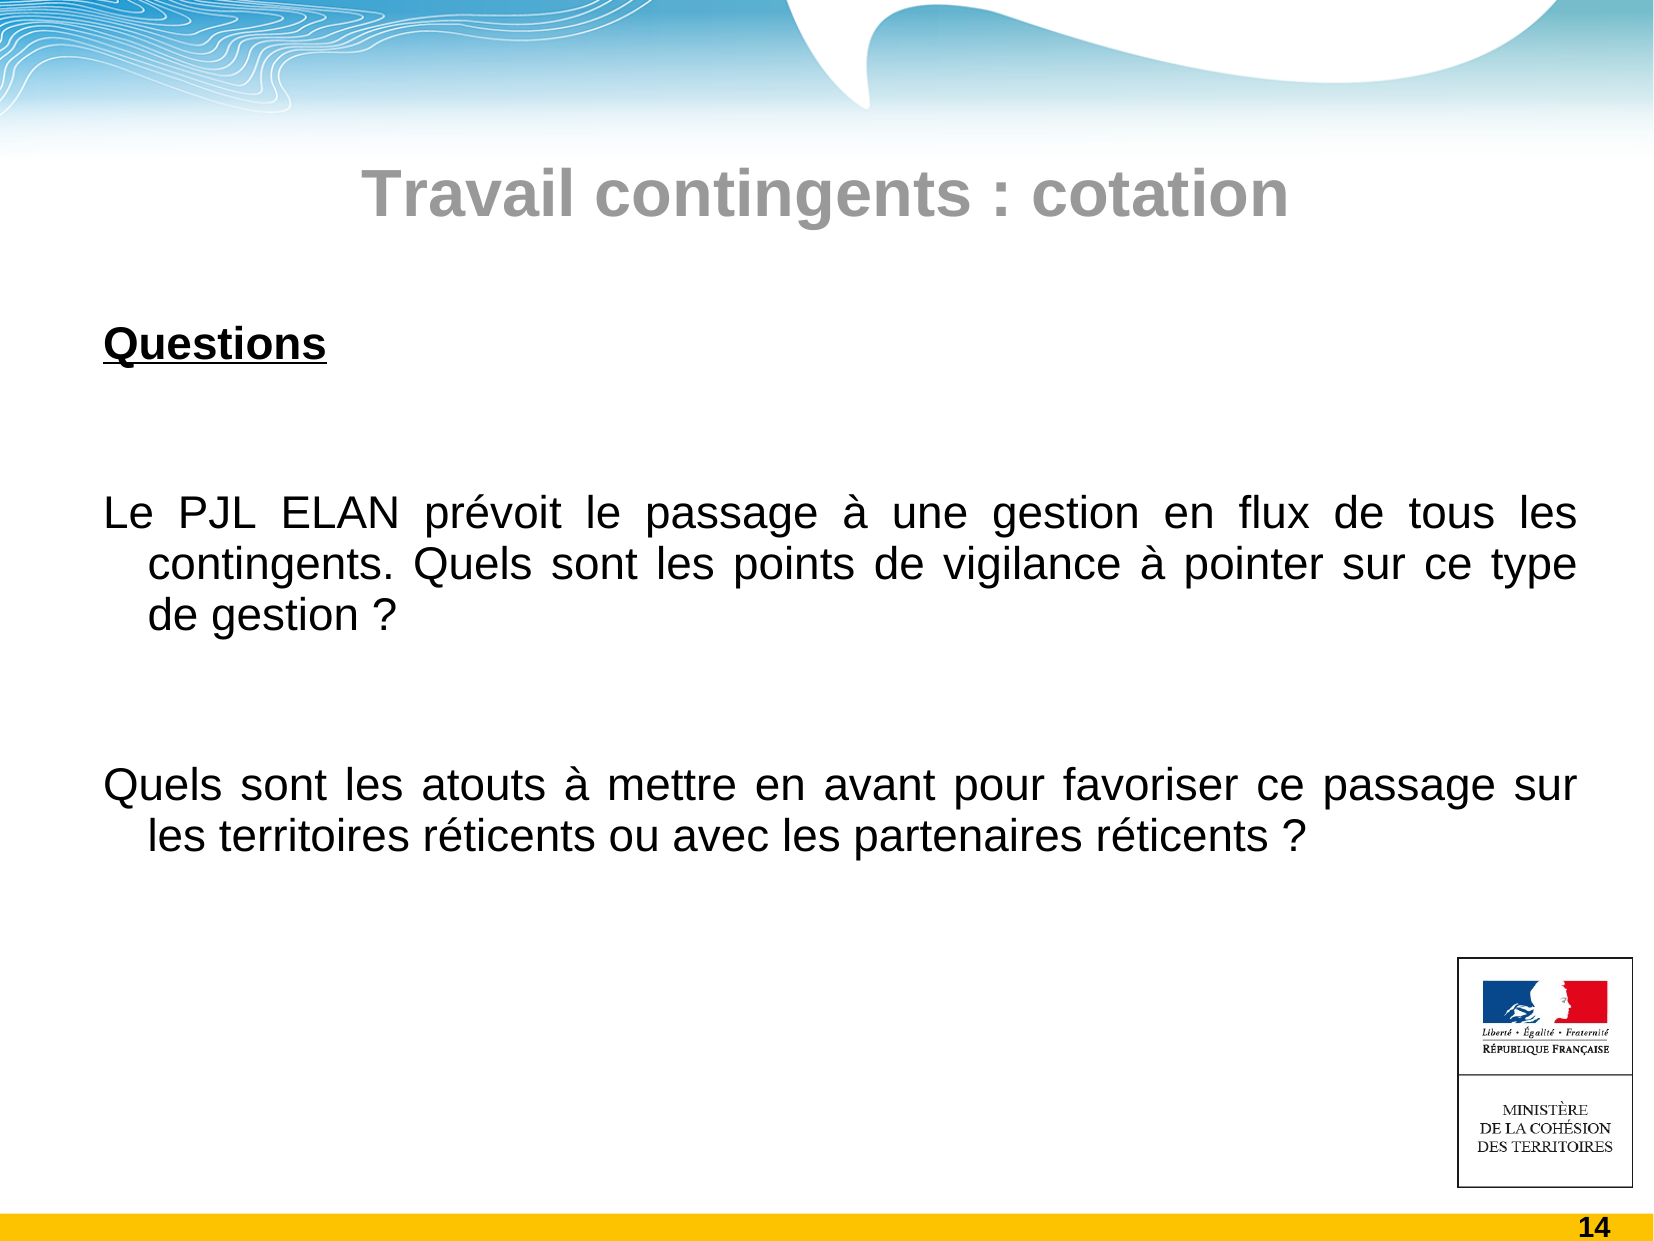

Travail contingents : cotation
Questions
Le PJL ELAN prévoit le passage à une gestion en flux de tous les contingents. Quels sont les points de vigilance à pointer sur ce type de gestion ?
Quels sont les atouts à mettre en avant pour favoriser ce passage sur les territoires réticents ou avec les partenaires réticents ?